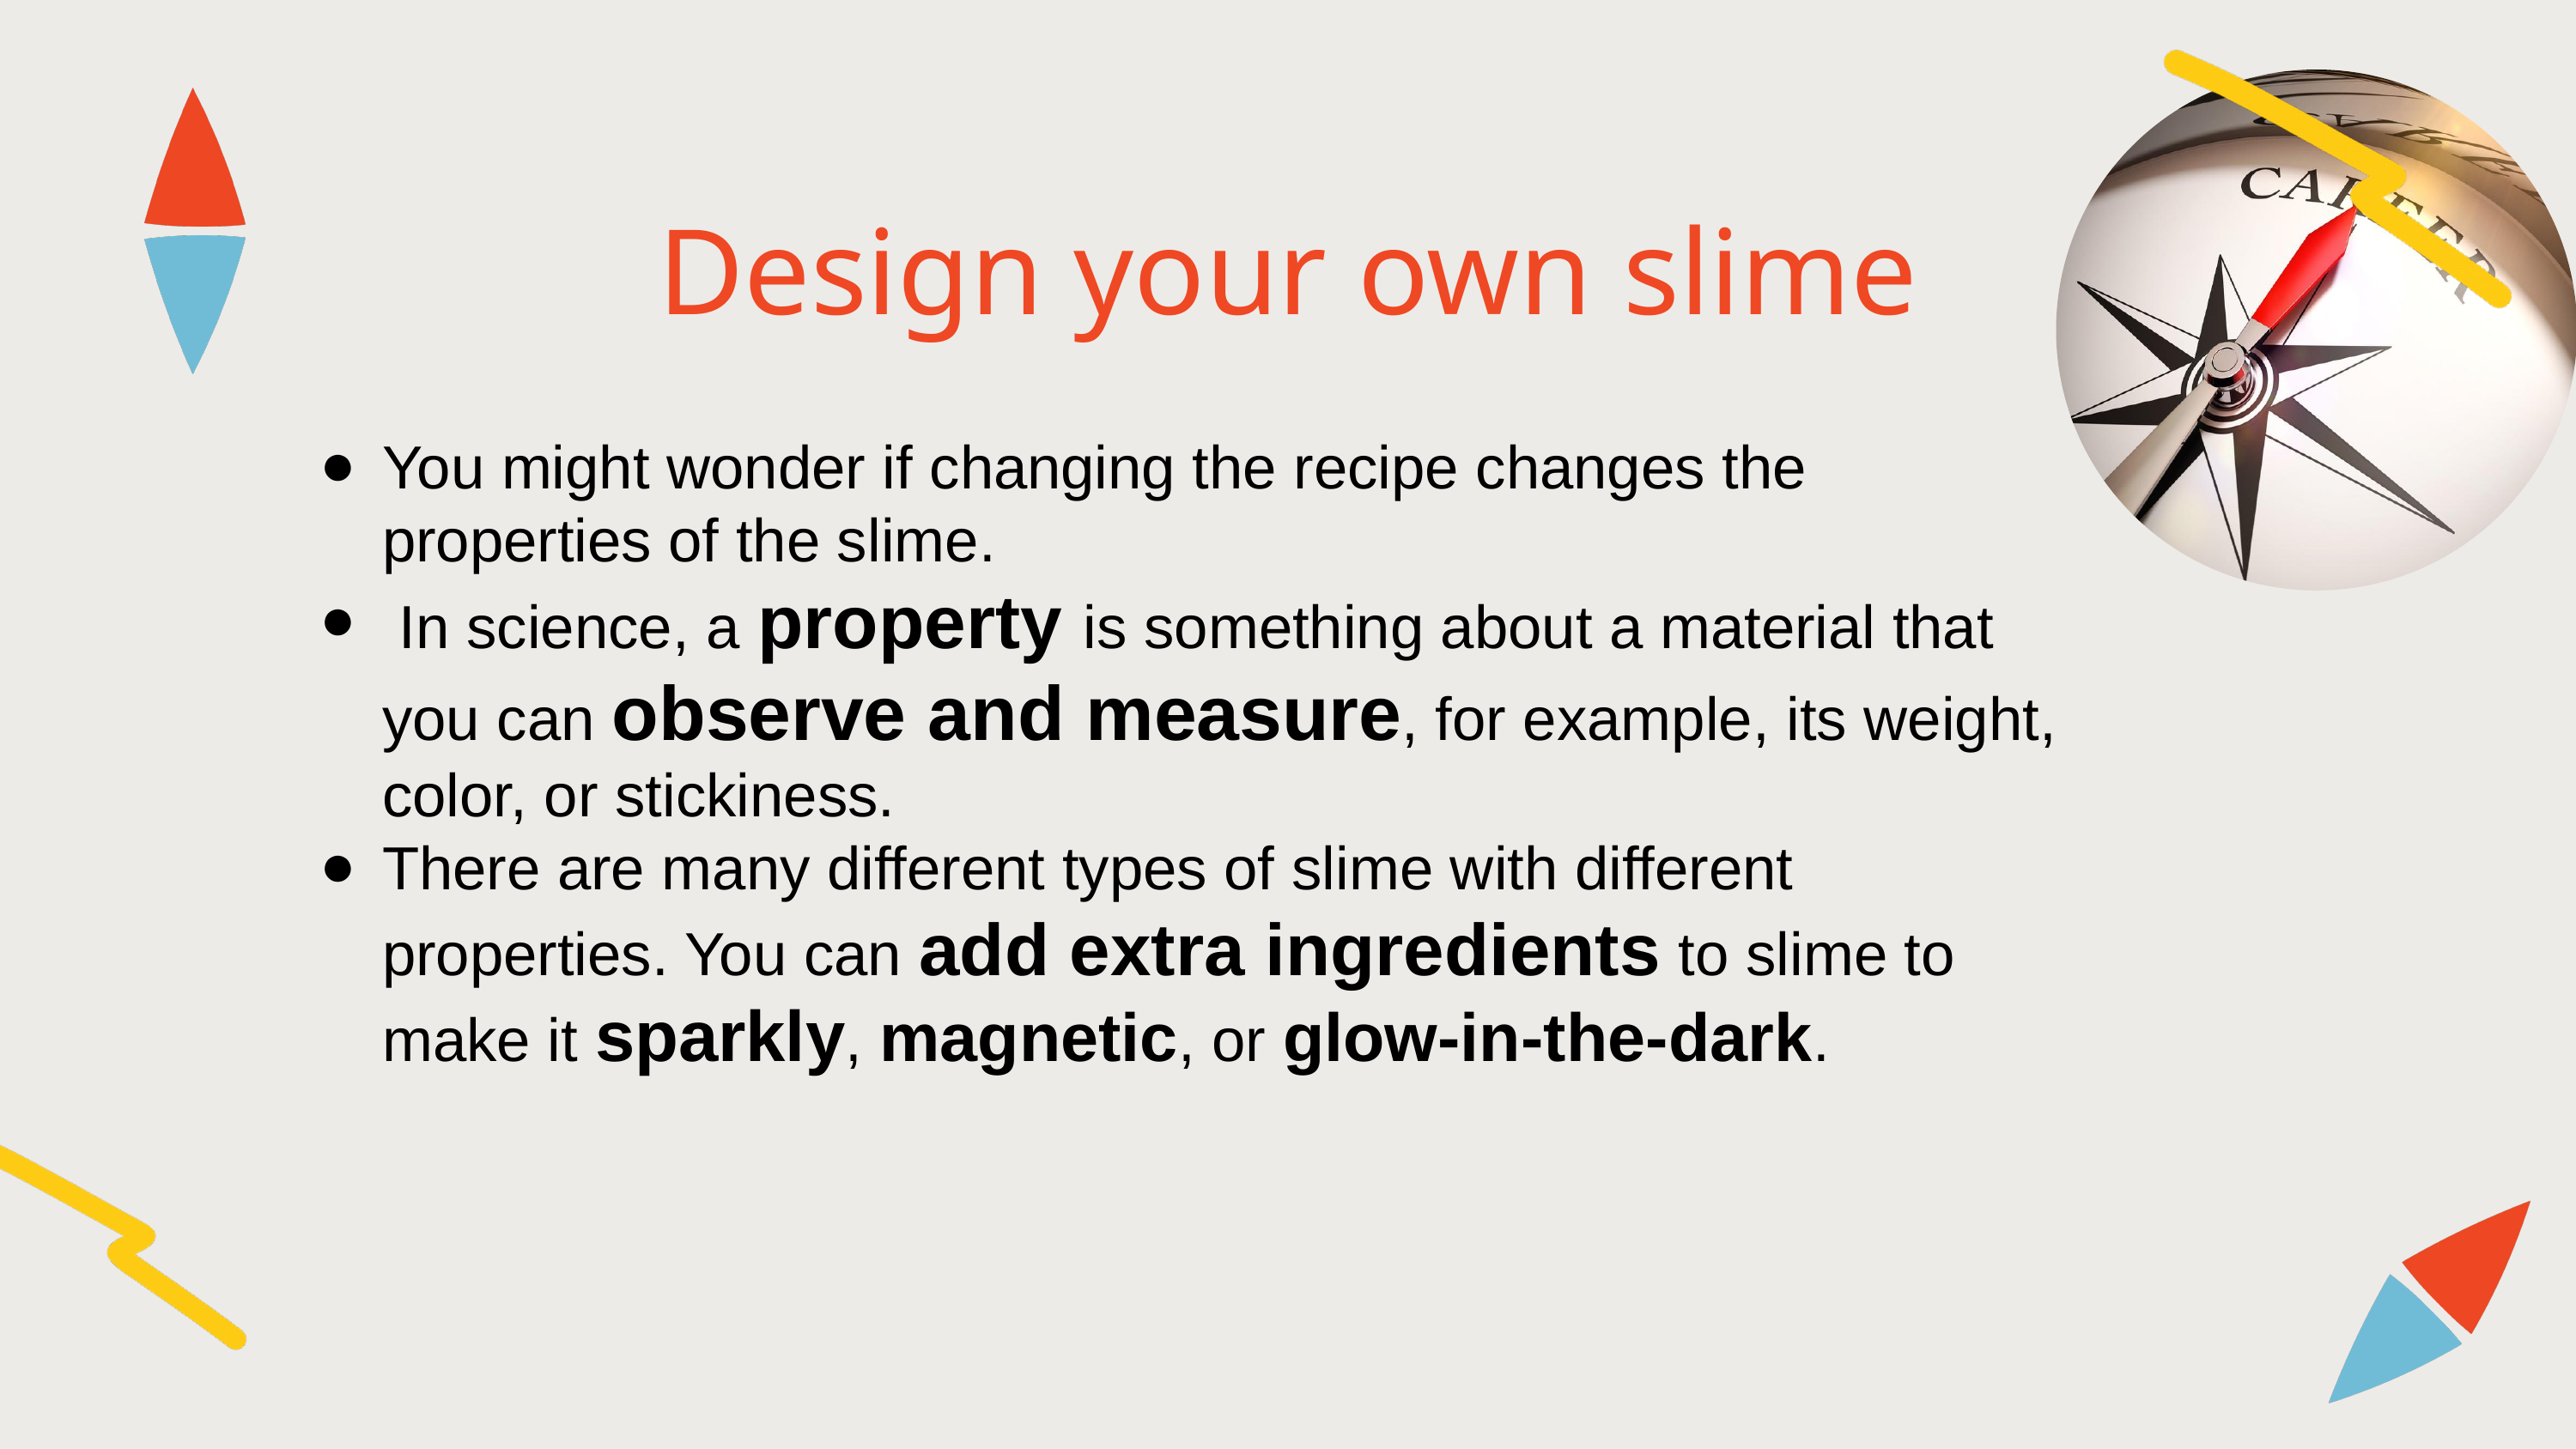

Design your own slime
You might wonder if changing the recipe changes the properties of the slime.
 In science, a property is something about a material that you can observe and measure, for example, its weight, color, or stickiness.
There are many different types of slime with different properties. You can add extra ingredients to slime to make it sparkly, magnetic, or glow-in-the-dark.